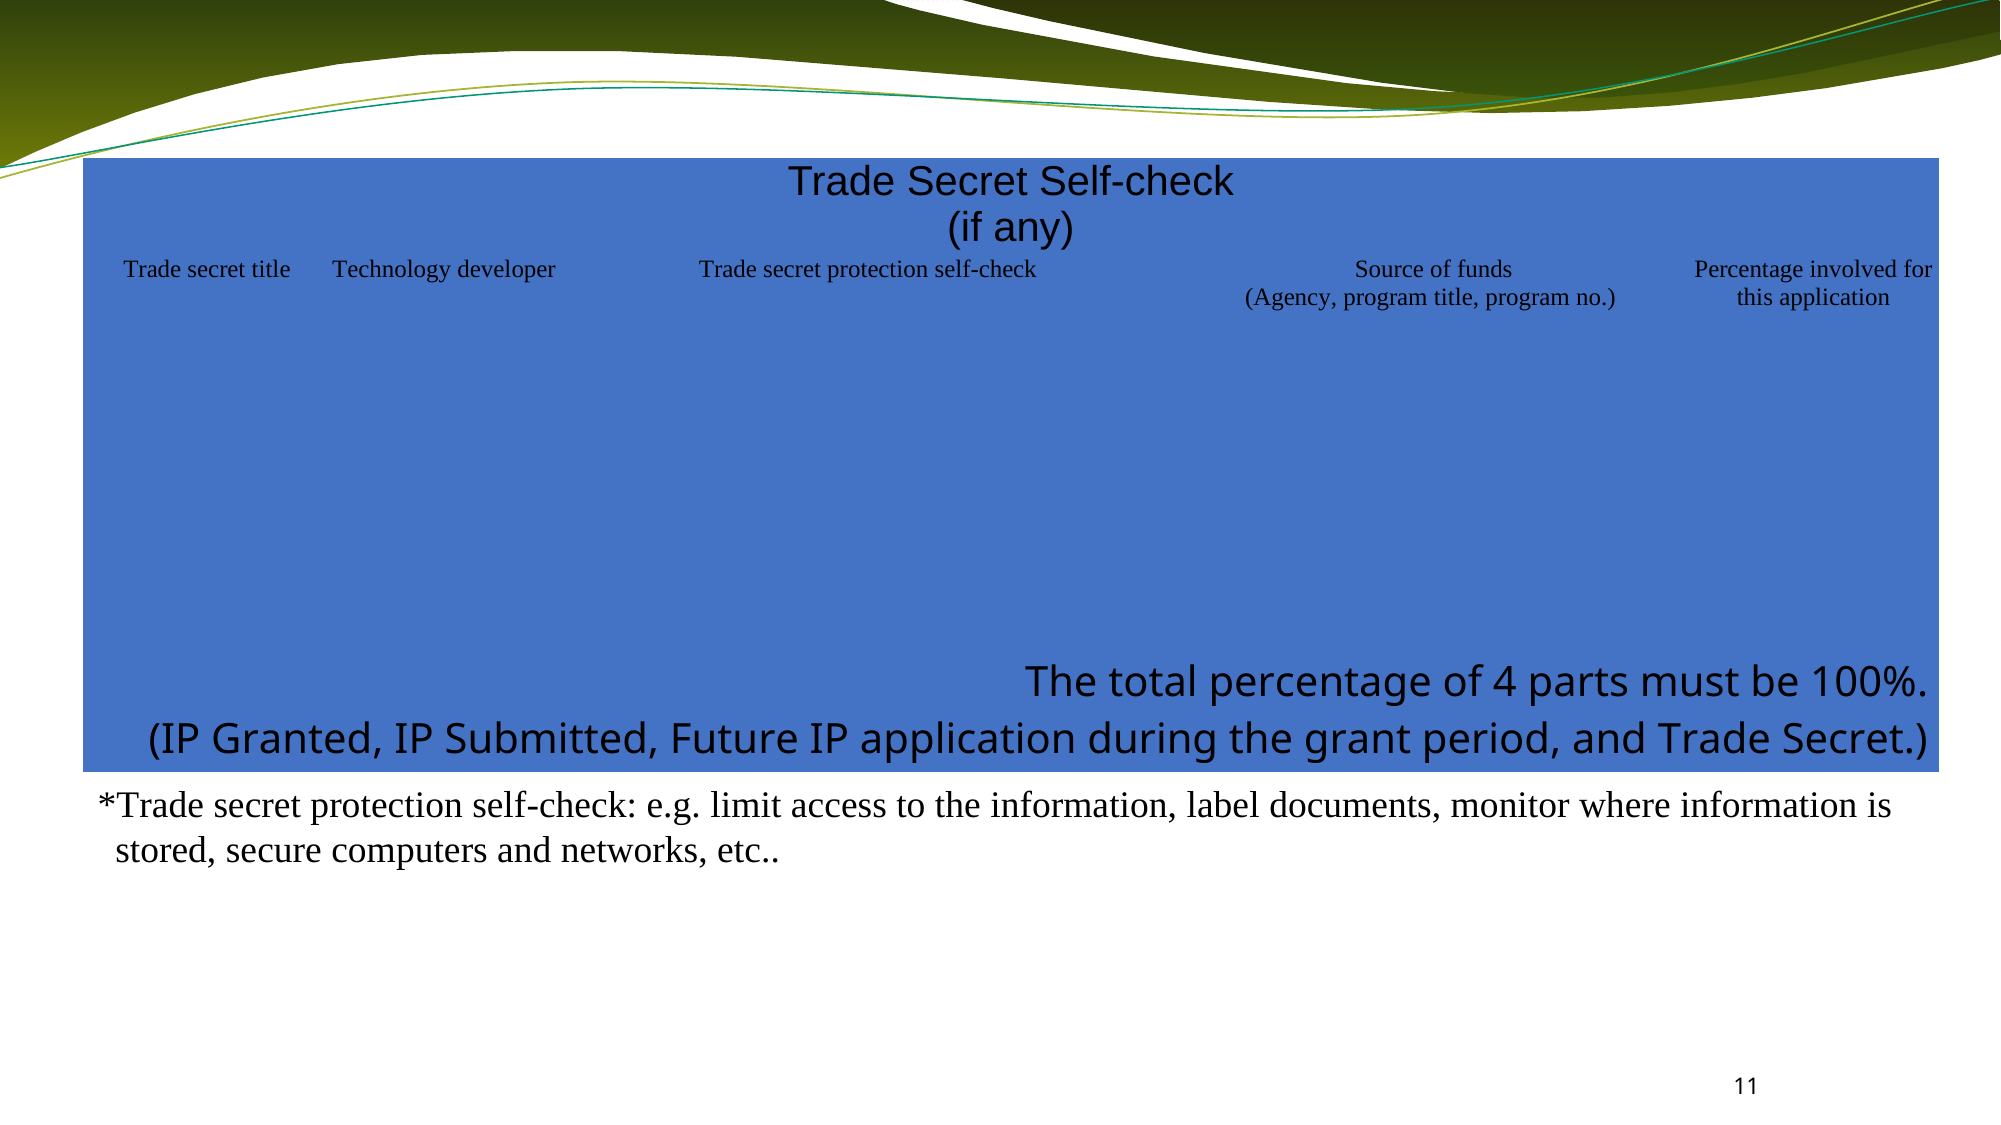

| Trade Secret Self-check (if any) | | | | |
| --- | --- | --- | --- | --- |
| Trade secret title | Technology developer | Trade secret protection self-check | Source of funds (Agency, program title, program no.) | Percentage involved for this application |
| | | | | |
| | | | | |
| | | | | |
| | | | | |
| The total percentage of 4 parts must be 100%. (IP Granted, IP Submitted, Future IP application during the grant period, and Trade Secret.) | | | | |
*Trade secret protection self-check: e.g. limit access to the information, label documents, monitor where information is
stored, secure computers and networks, etc..